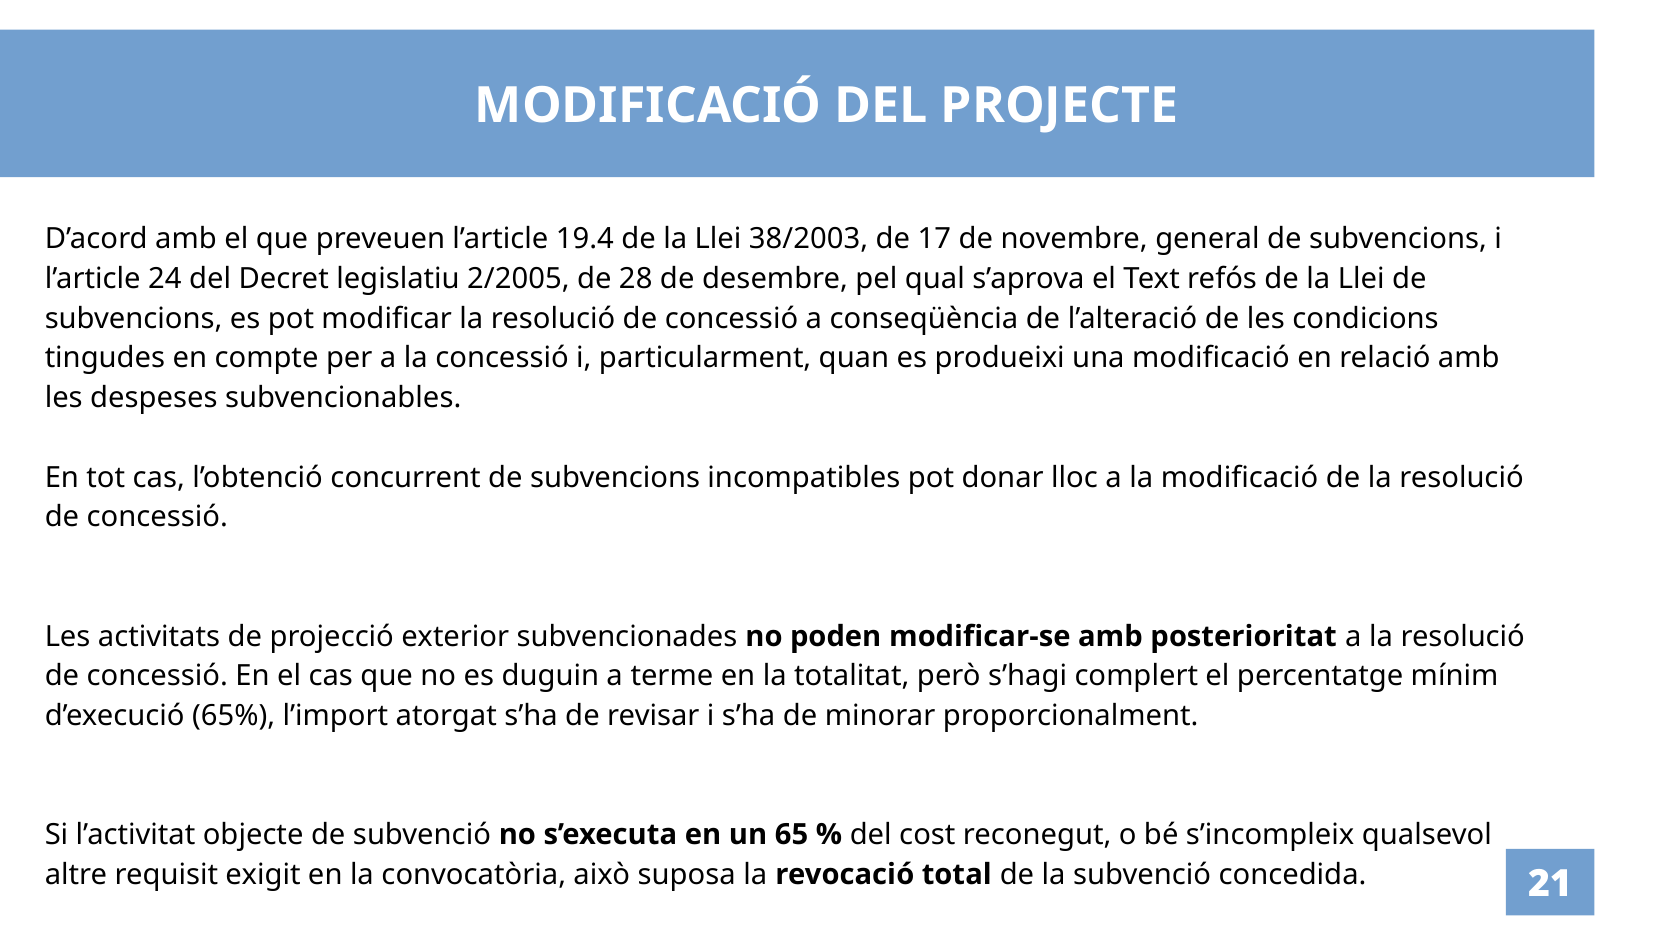

# MODIFICACIÓ DEL PROJECTE
D’acord amb el que preveuen l’article 19.4 de la Llei 38/2003, de 17 de novembre, general de subvencions, i l’article 24 del Decret legislatiu 2/2005, de 28 de desembre, pel qual s’aprova el Text refós de la Llei de subvencions, es pot modificar la resolució de concessió a conseqüència de l’alteració de les condicions tingudes en compte per a la concessió i, particularment, quan es produeixi una modificació en relació amb les despeses subvencionables.
En tot cas, l’obtenció concurrent de subvencions incompatibles pot donar lloc a la modificació de la resolució de concessió.
Les activitats de projecció exterior subvencionades no poden modificar-se amb posterioritat a la resolució de concessió. En el cas que no es duguin a terme en la totalitat, però s’hagi complert el percentatge mínim d’execució (65%), l’import atorgat s’ha de revisar i s’ha de minorar proporcionalment.
Si l’activitat objecte de subvenció no s’executa en un 65 % del cost reconegut, o bé s’incompleix qualsevol altre requisit exigit en la convocatòria, això suposa la revocació total de la subvenció concedida.
21